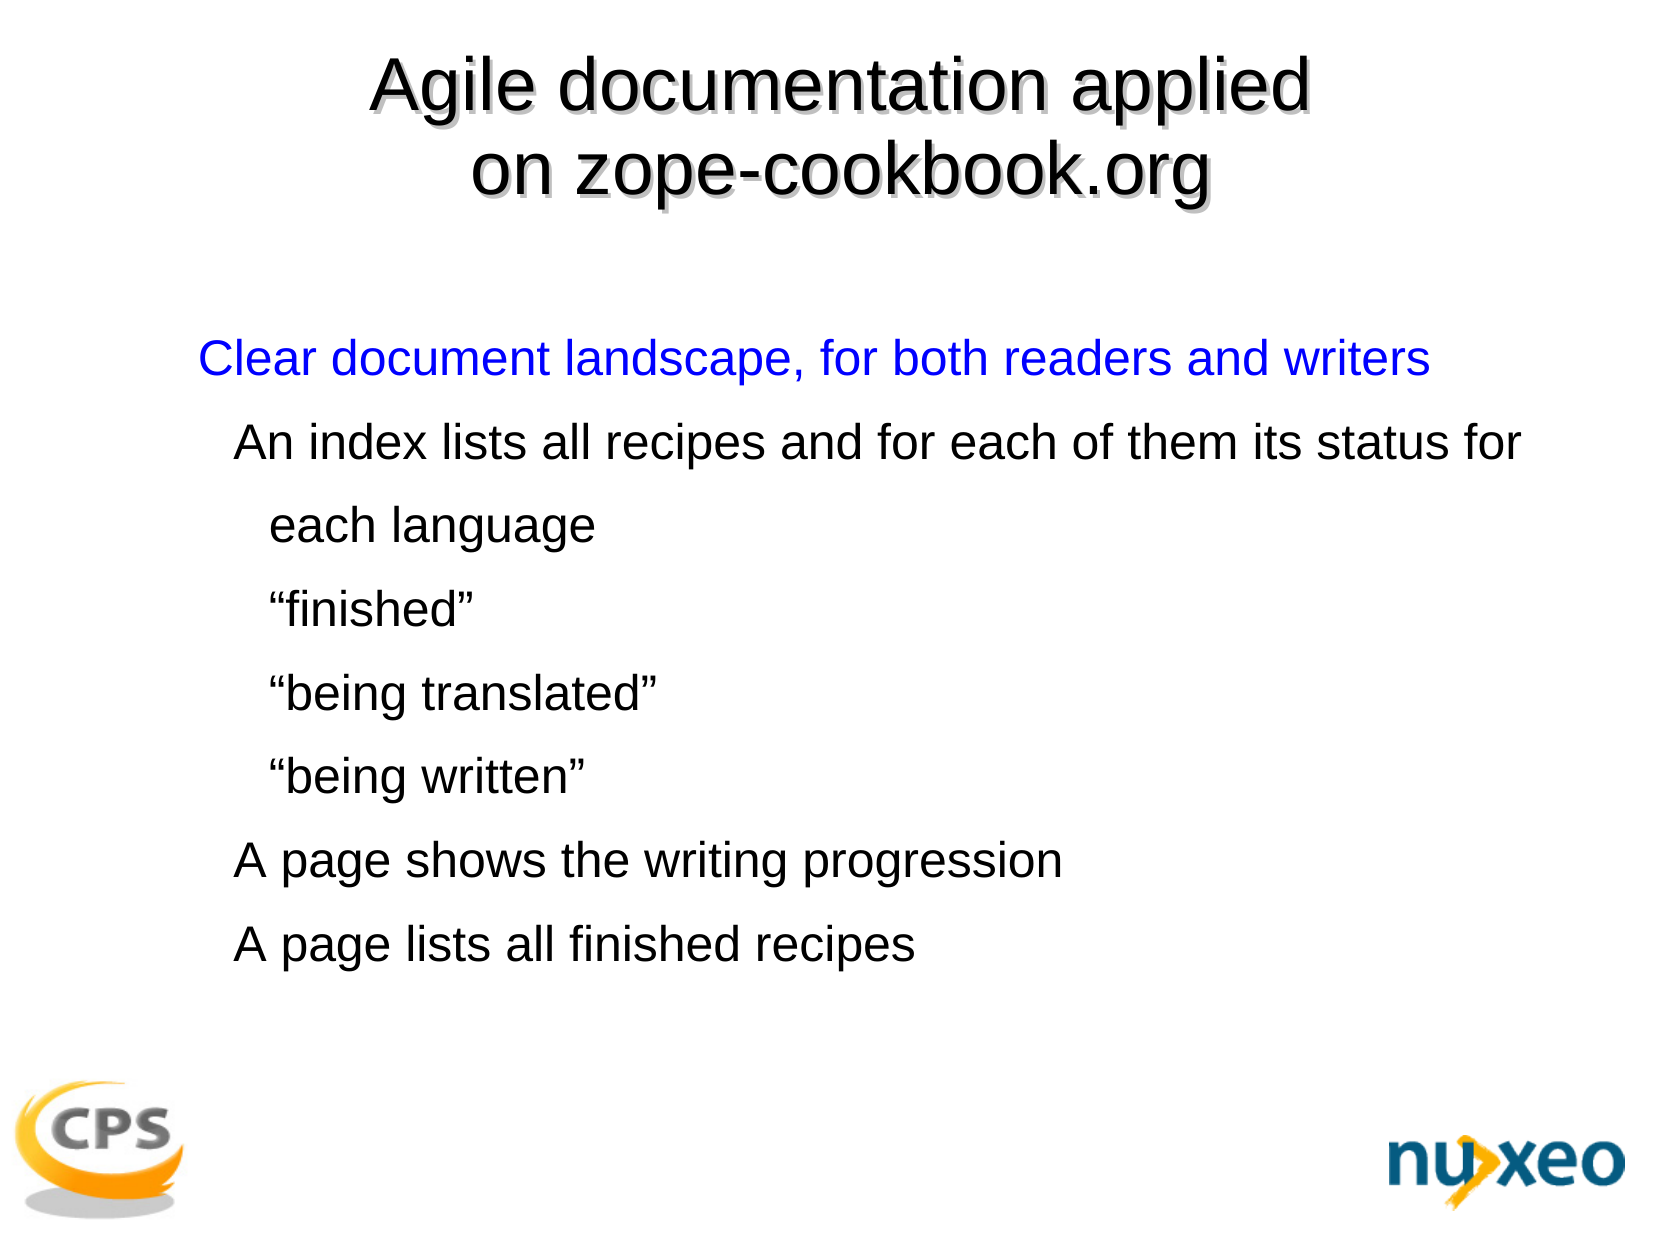

Agile documentation applied
on zope-cookbook.org
Clear document landscape, for both readers and writers
An index lists all recipes and for each of them its status for each language
“finished”
“being translated”
“being written”
A page shows the writing progression
A page lists all finished recipes